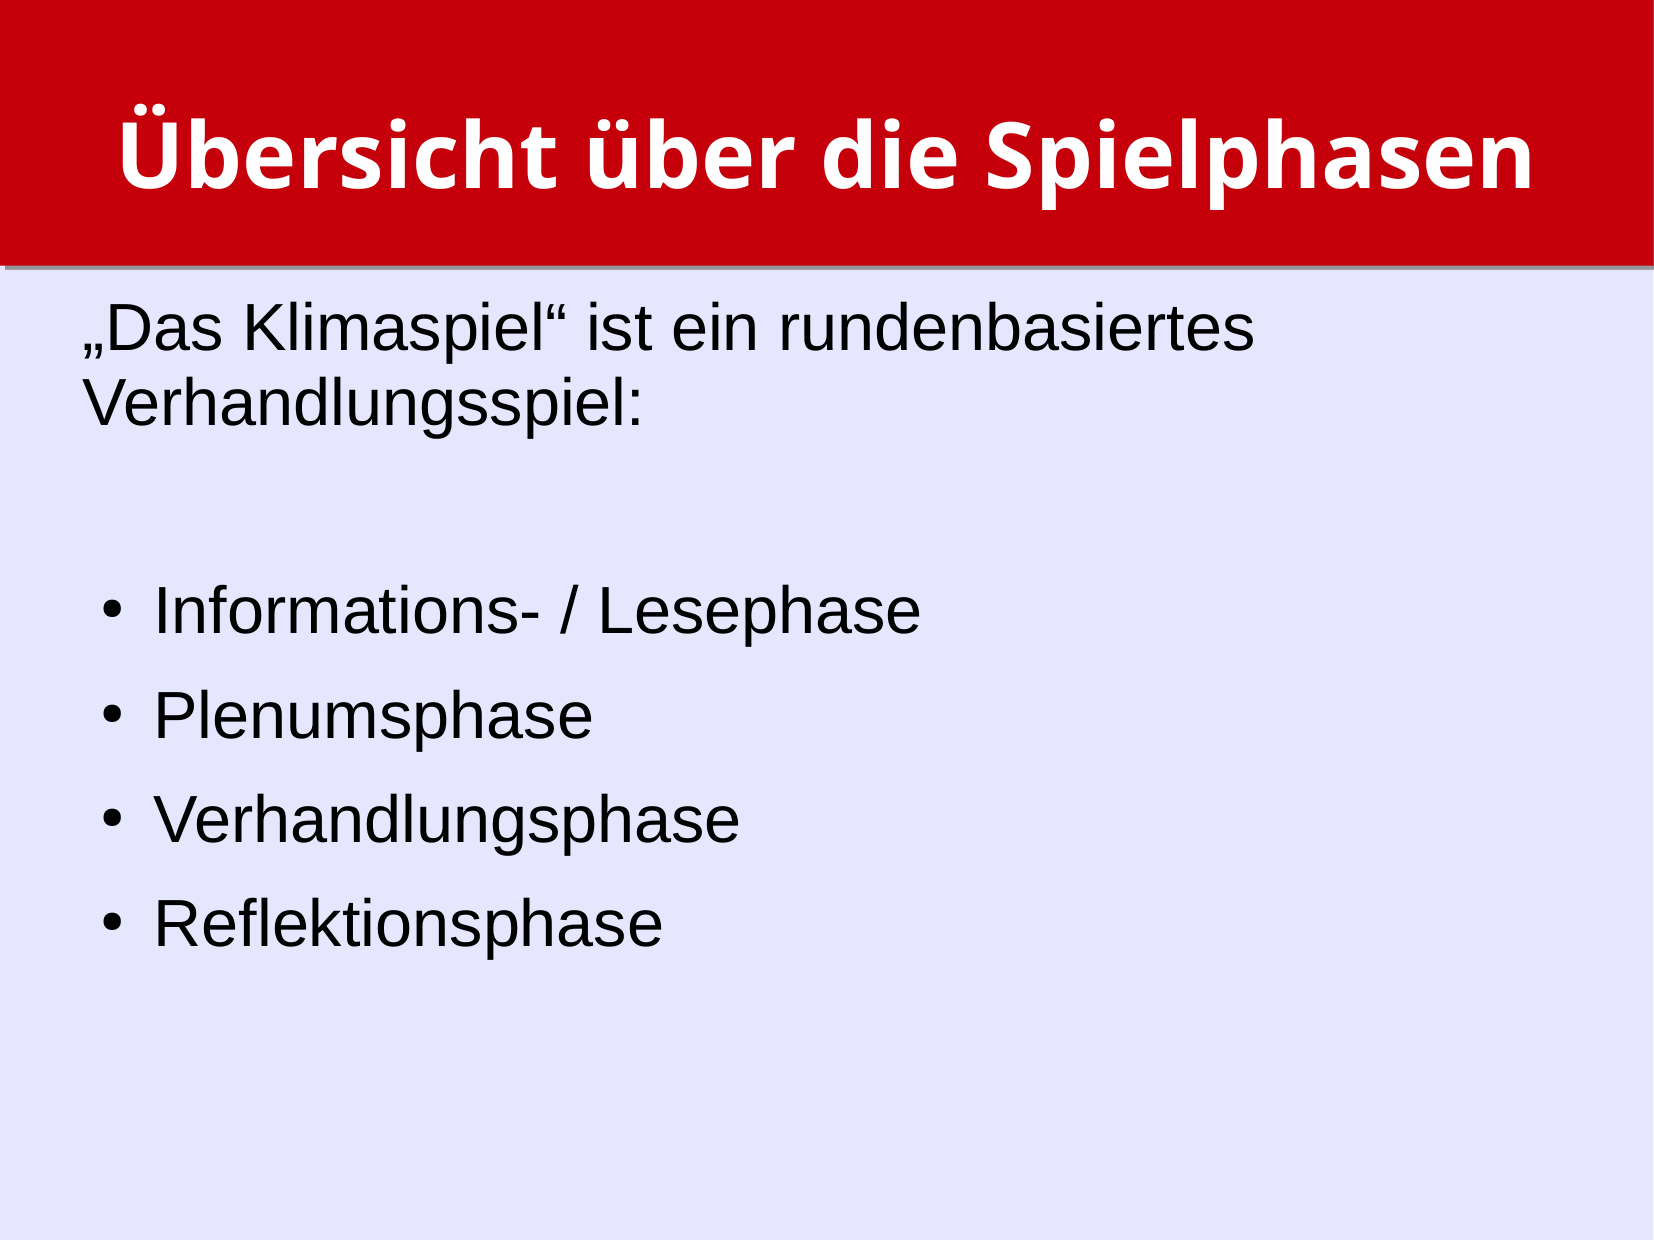

# Übersicht über die Spielphasen
„Das Klimaspiel“ ist ein rundenbasiertes Verhandlungsspiel:
Informations- / Lesephase
Plenumsphase
Verhandlungsphase
Reflektionsphase